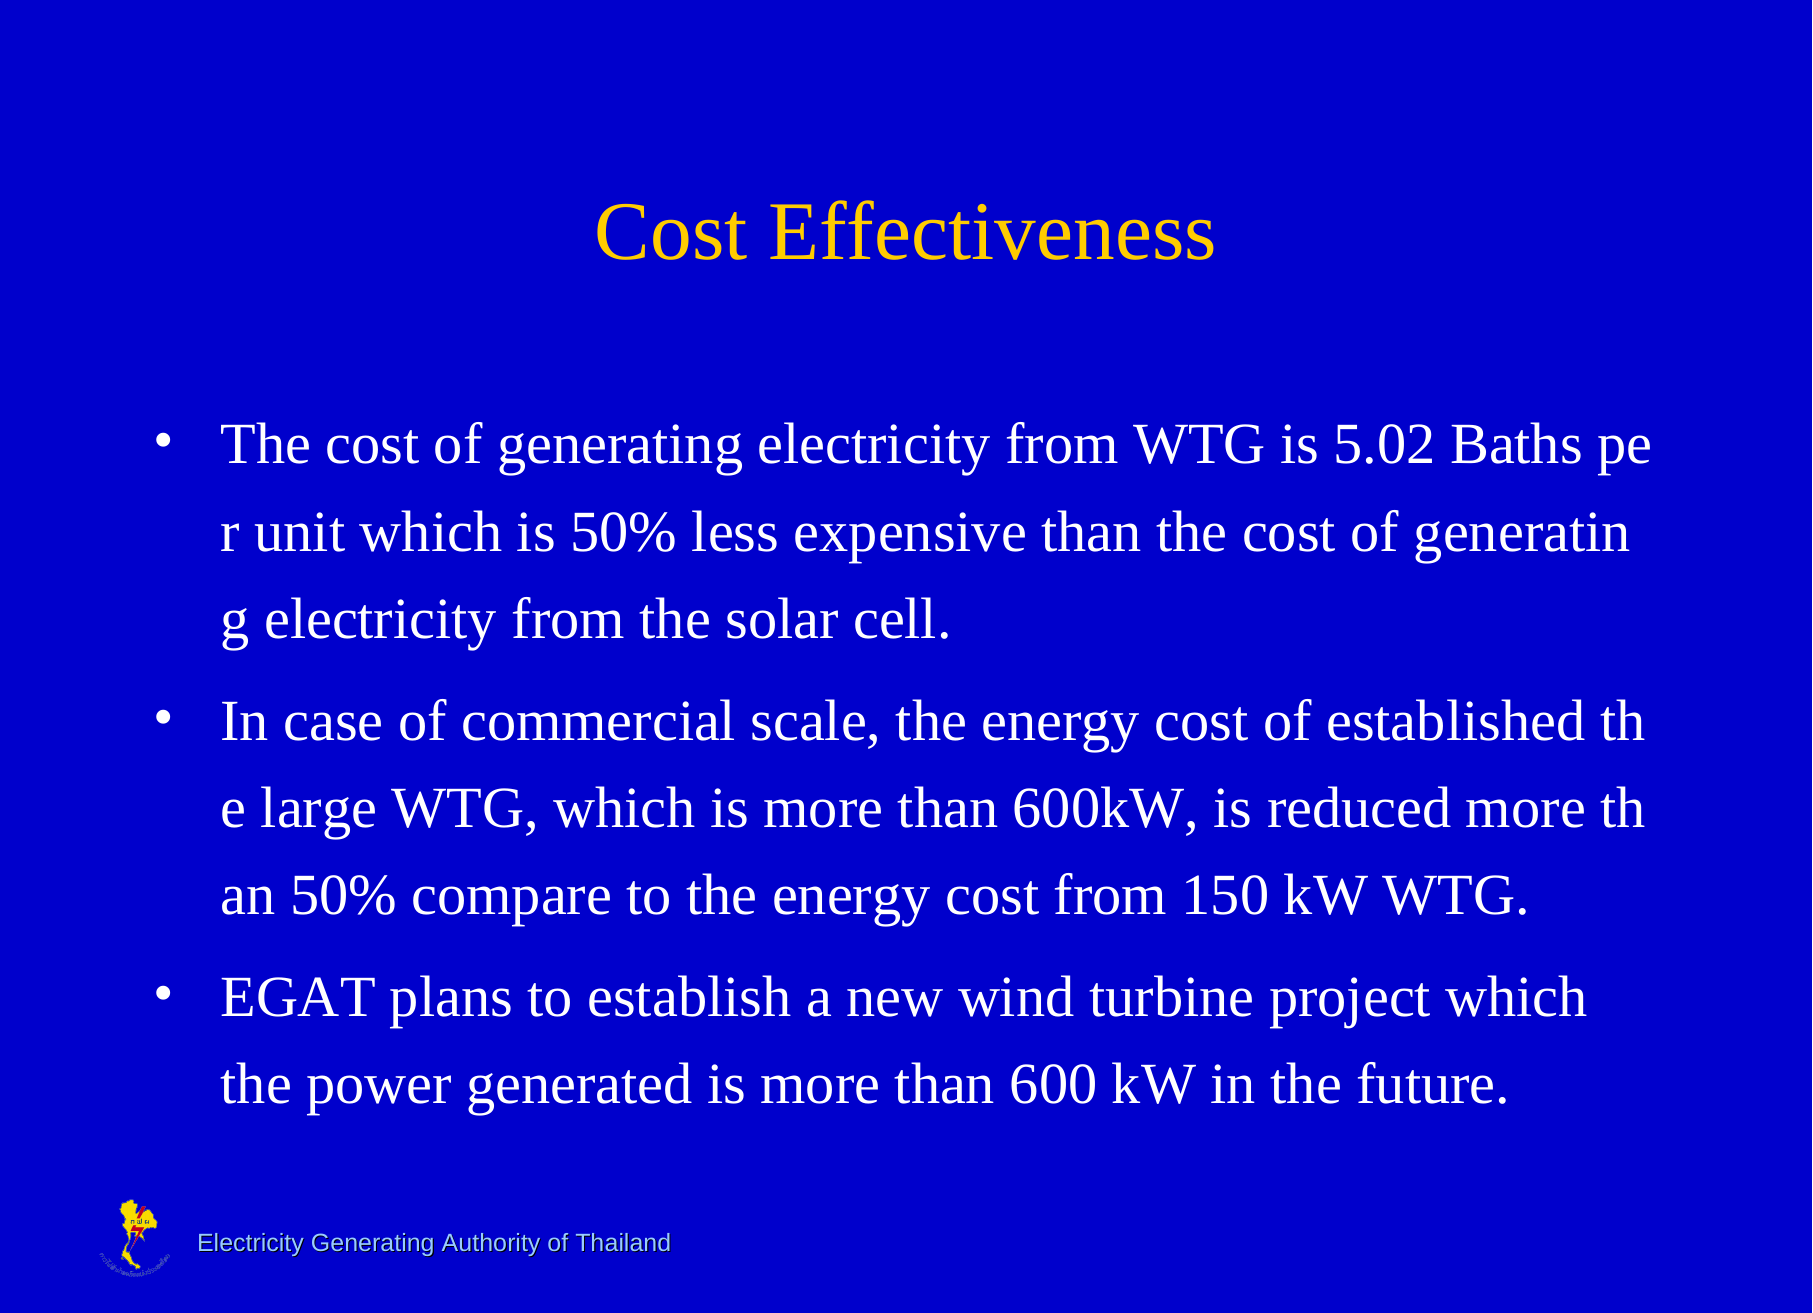

# Cost Effectiveness
The cost of generating electricity from WTG is 5.02 Baths per unit which is 50% less expensive than the cost of generating electricity from the solar cell.
In case of commercial scale, the energy cost of established the large WTG, which is more than 600kW, is reduced more than 50% compare to the energy cost from 150 kW WTG.
EGAT plans to establish a new wind turbine project which the power generated is more than 600 kW in the future.